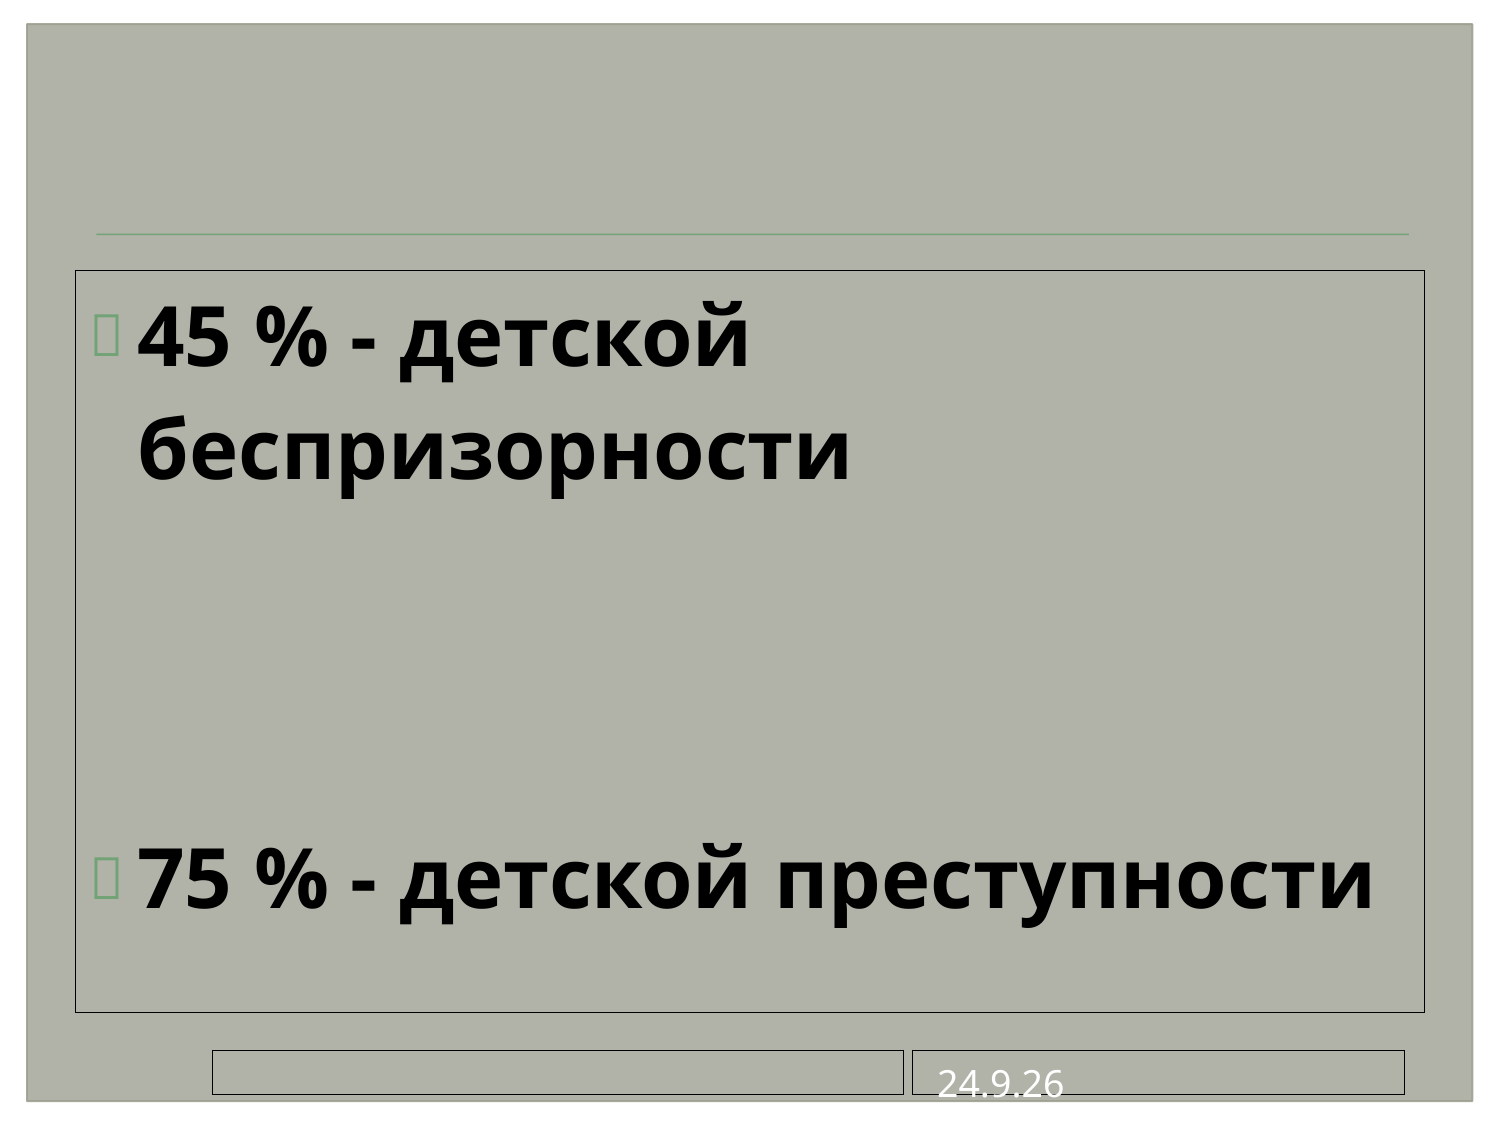

#
45 % - детской беспризорности
75 % - детской преступности
96 % - убийств